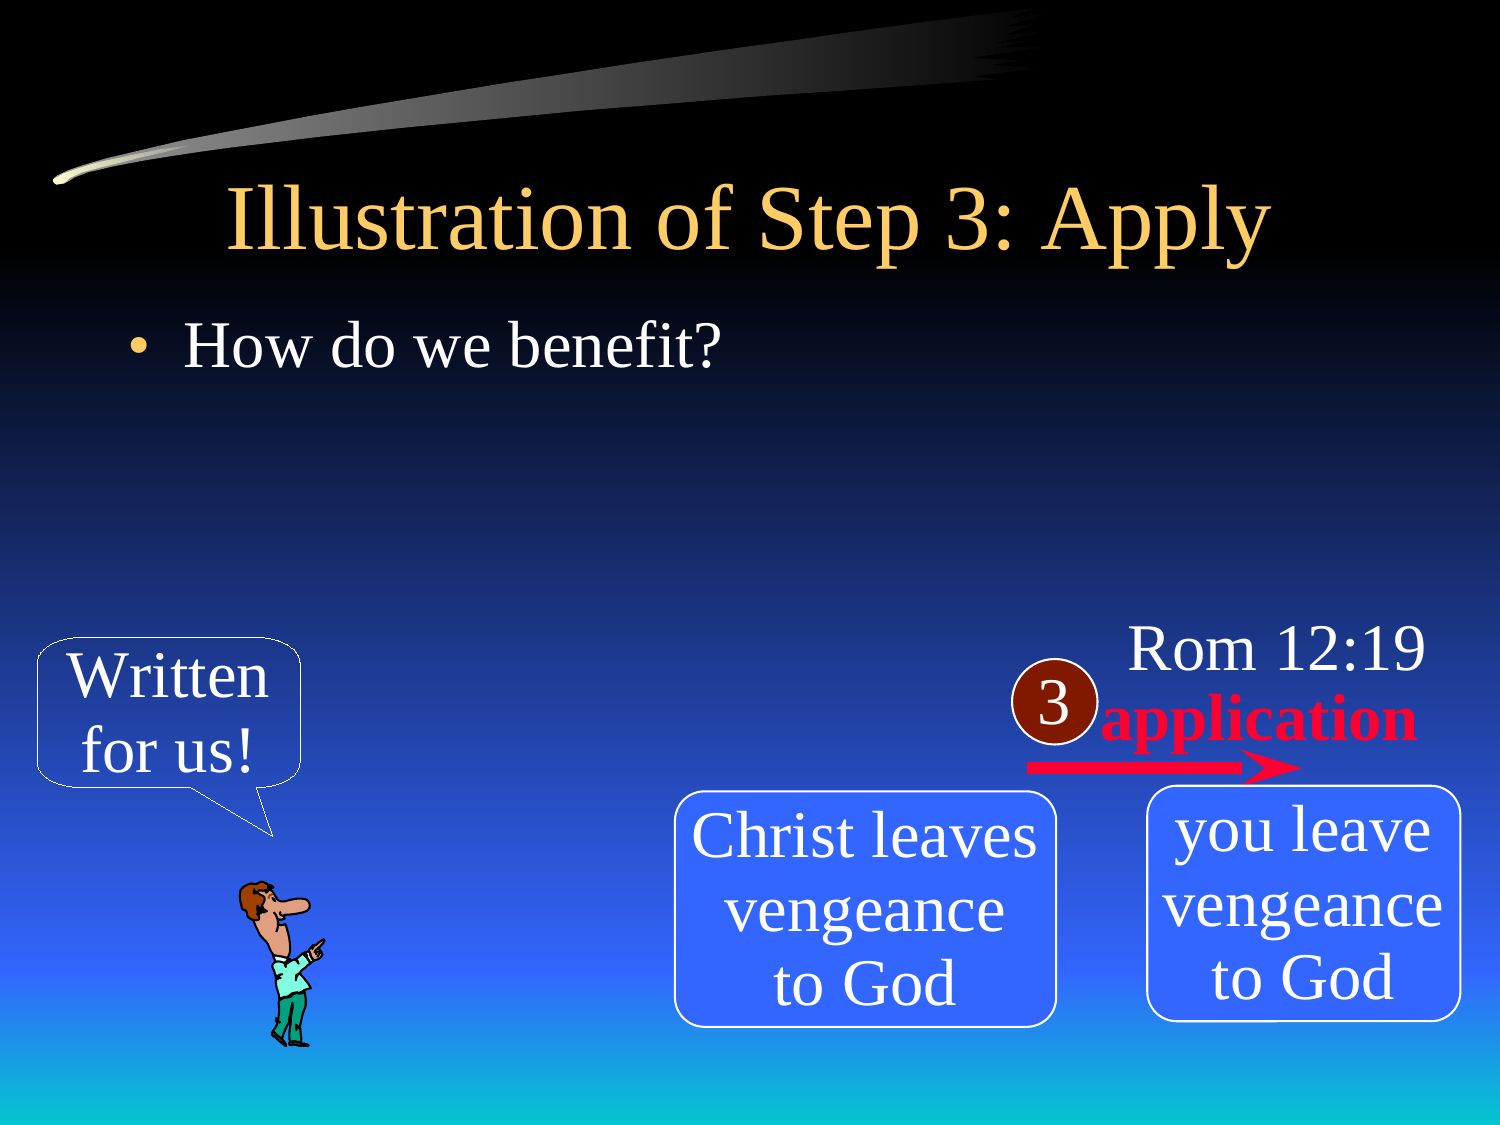

# Illustration of Step 3: Apply
How do we benefit?
Rom 12:19
Written
for us!
3
application
you leave
vengeance
to God
Christ leaves
vengeance
to God